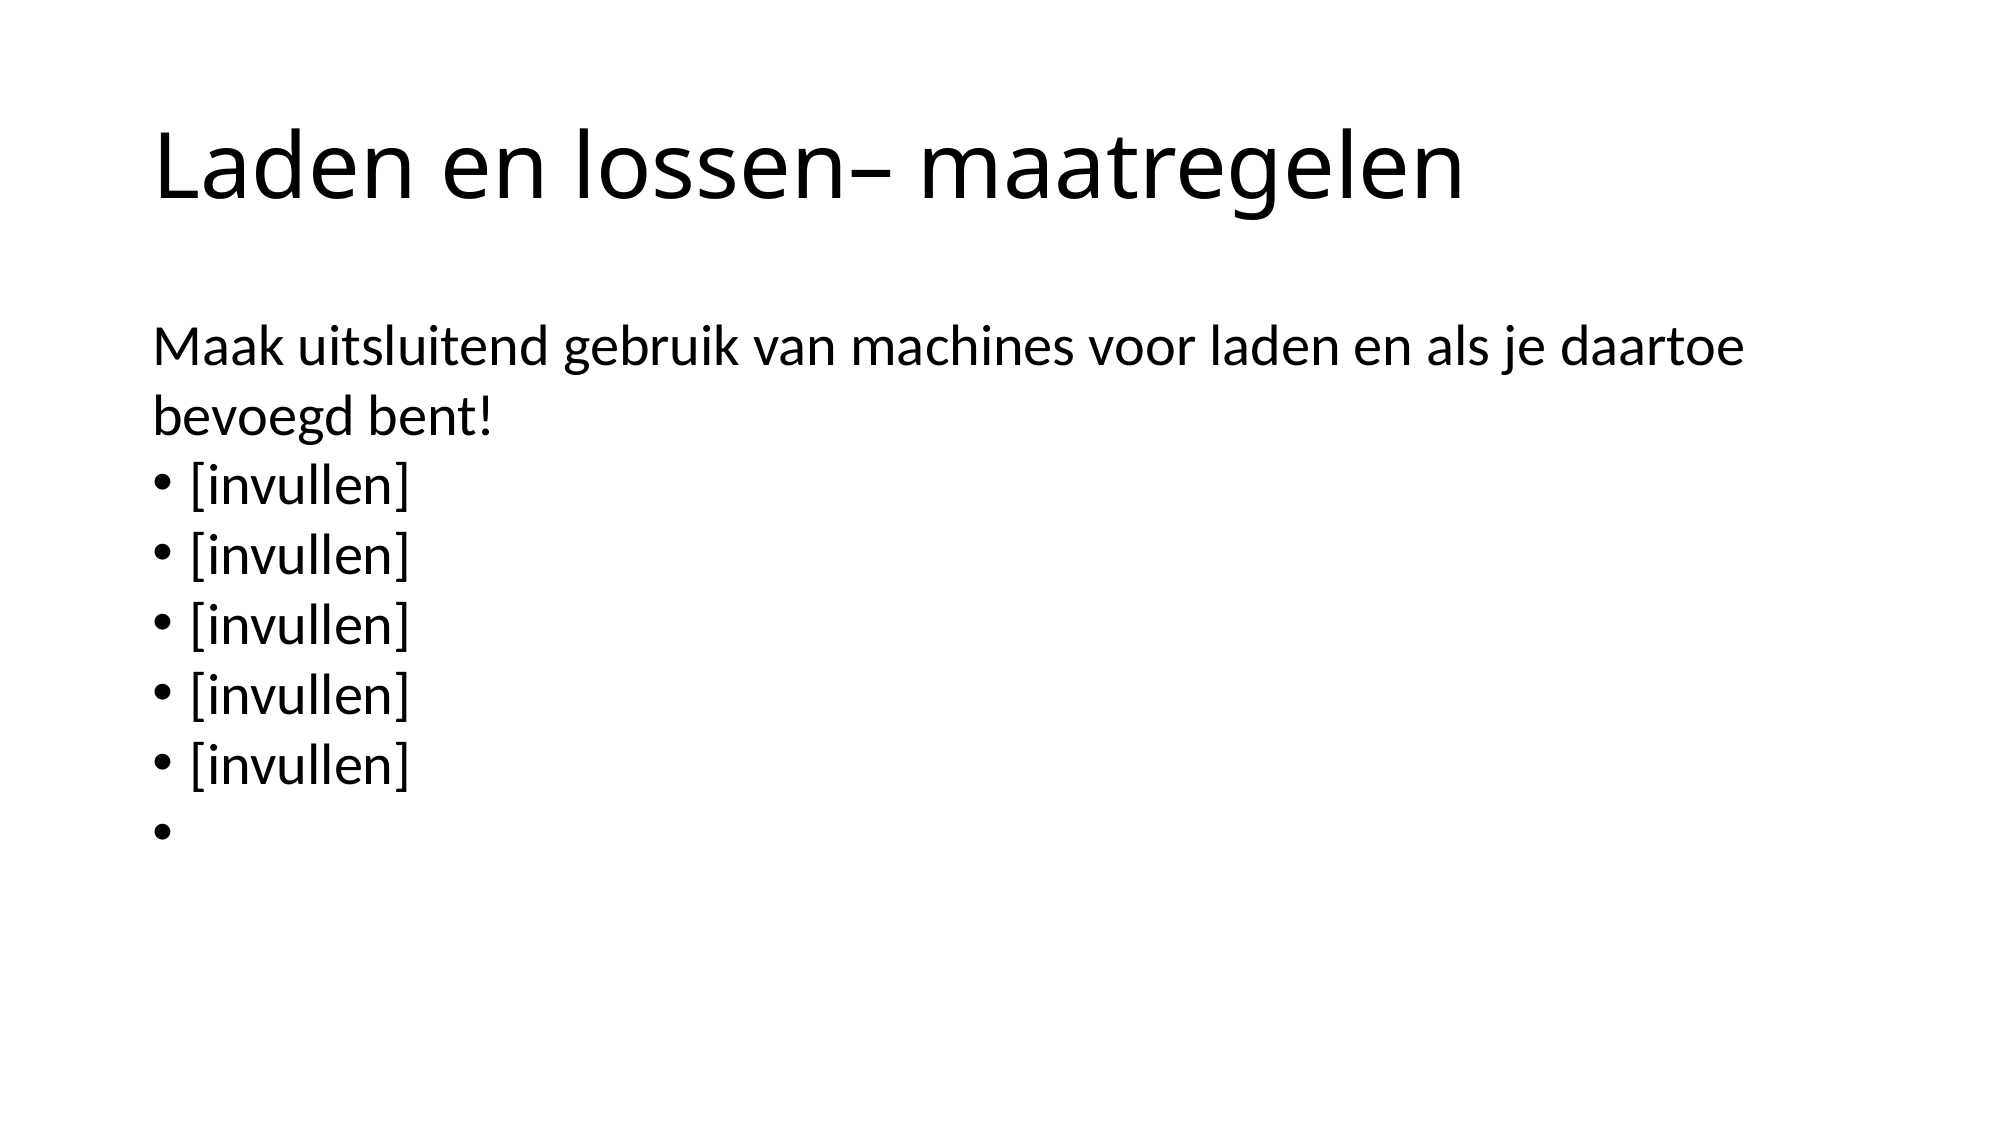

# Laden en lossen– maatregelen
Maak uitsluitend gebruik van machines voor laden en als je daartoe bevoegd bent!
[invullen]
[invullen]
[invullen]
[invullen]
[invullen]